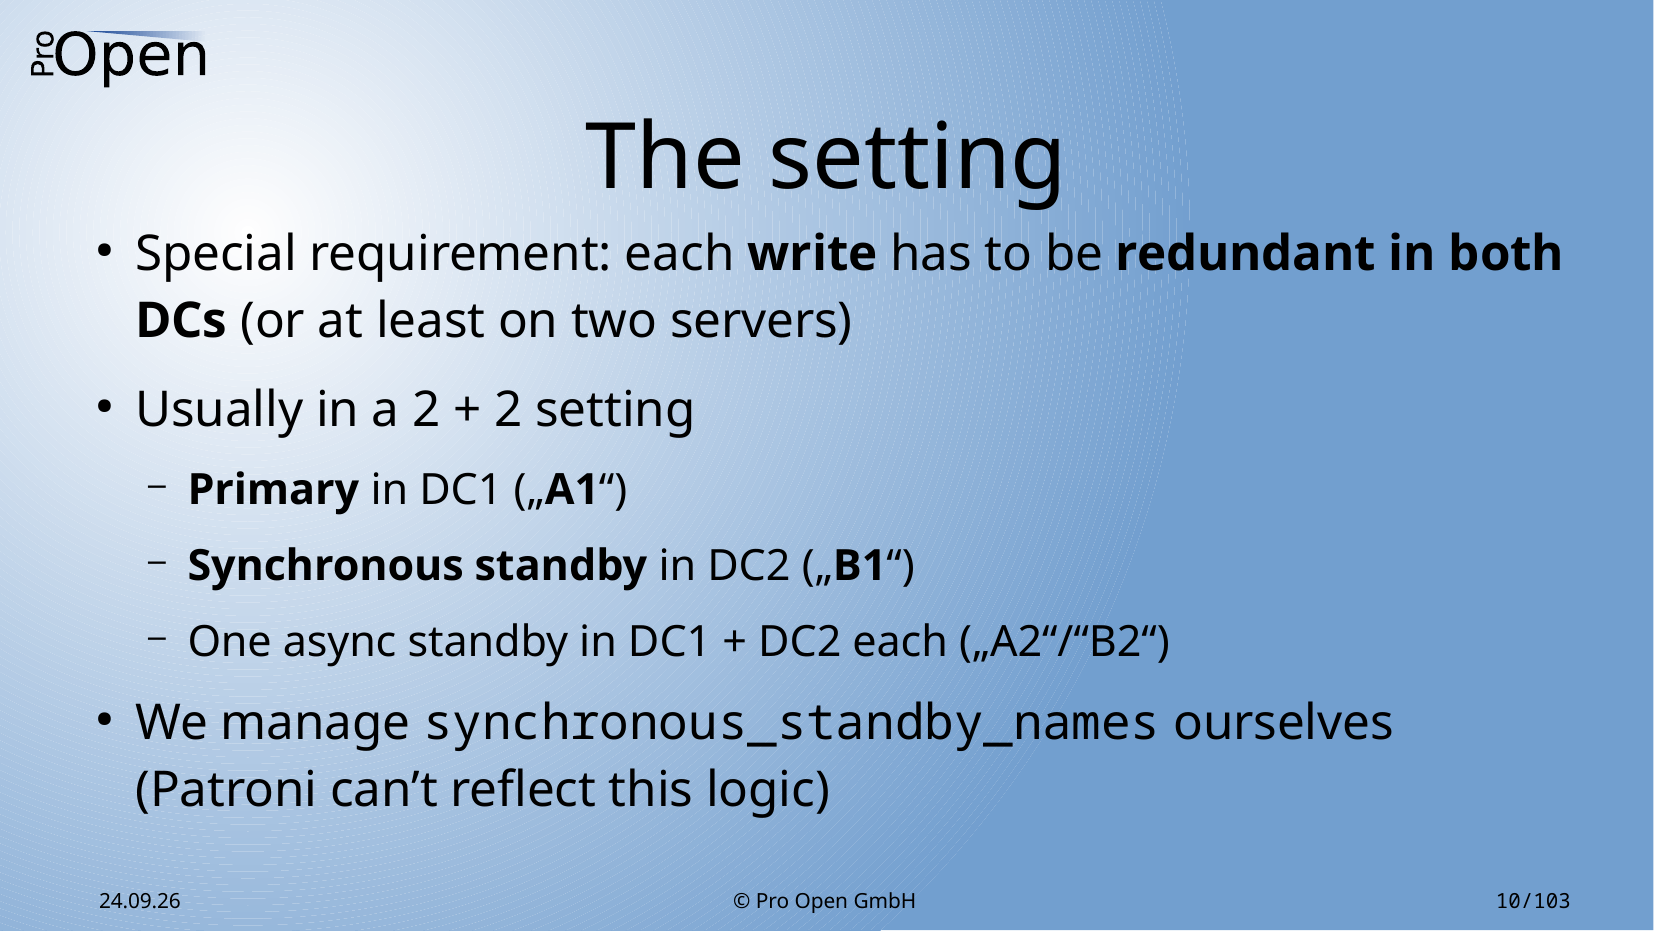

# The setting
Special requirement: each write has to be redundant in both DCs (or at least on two servers)
Usually in a 2 + 2 setting
Primary in DC1 („A1“)
Synchronous standby in DC2 („B1“)
One async standby in DC1 + DC2 each („A2“/“B2“)
We manage synchronous_standby_names ourselves (Patroni can’t reflect this logic)
© Pro Open GmbH
10